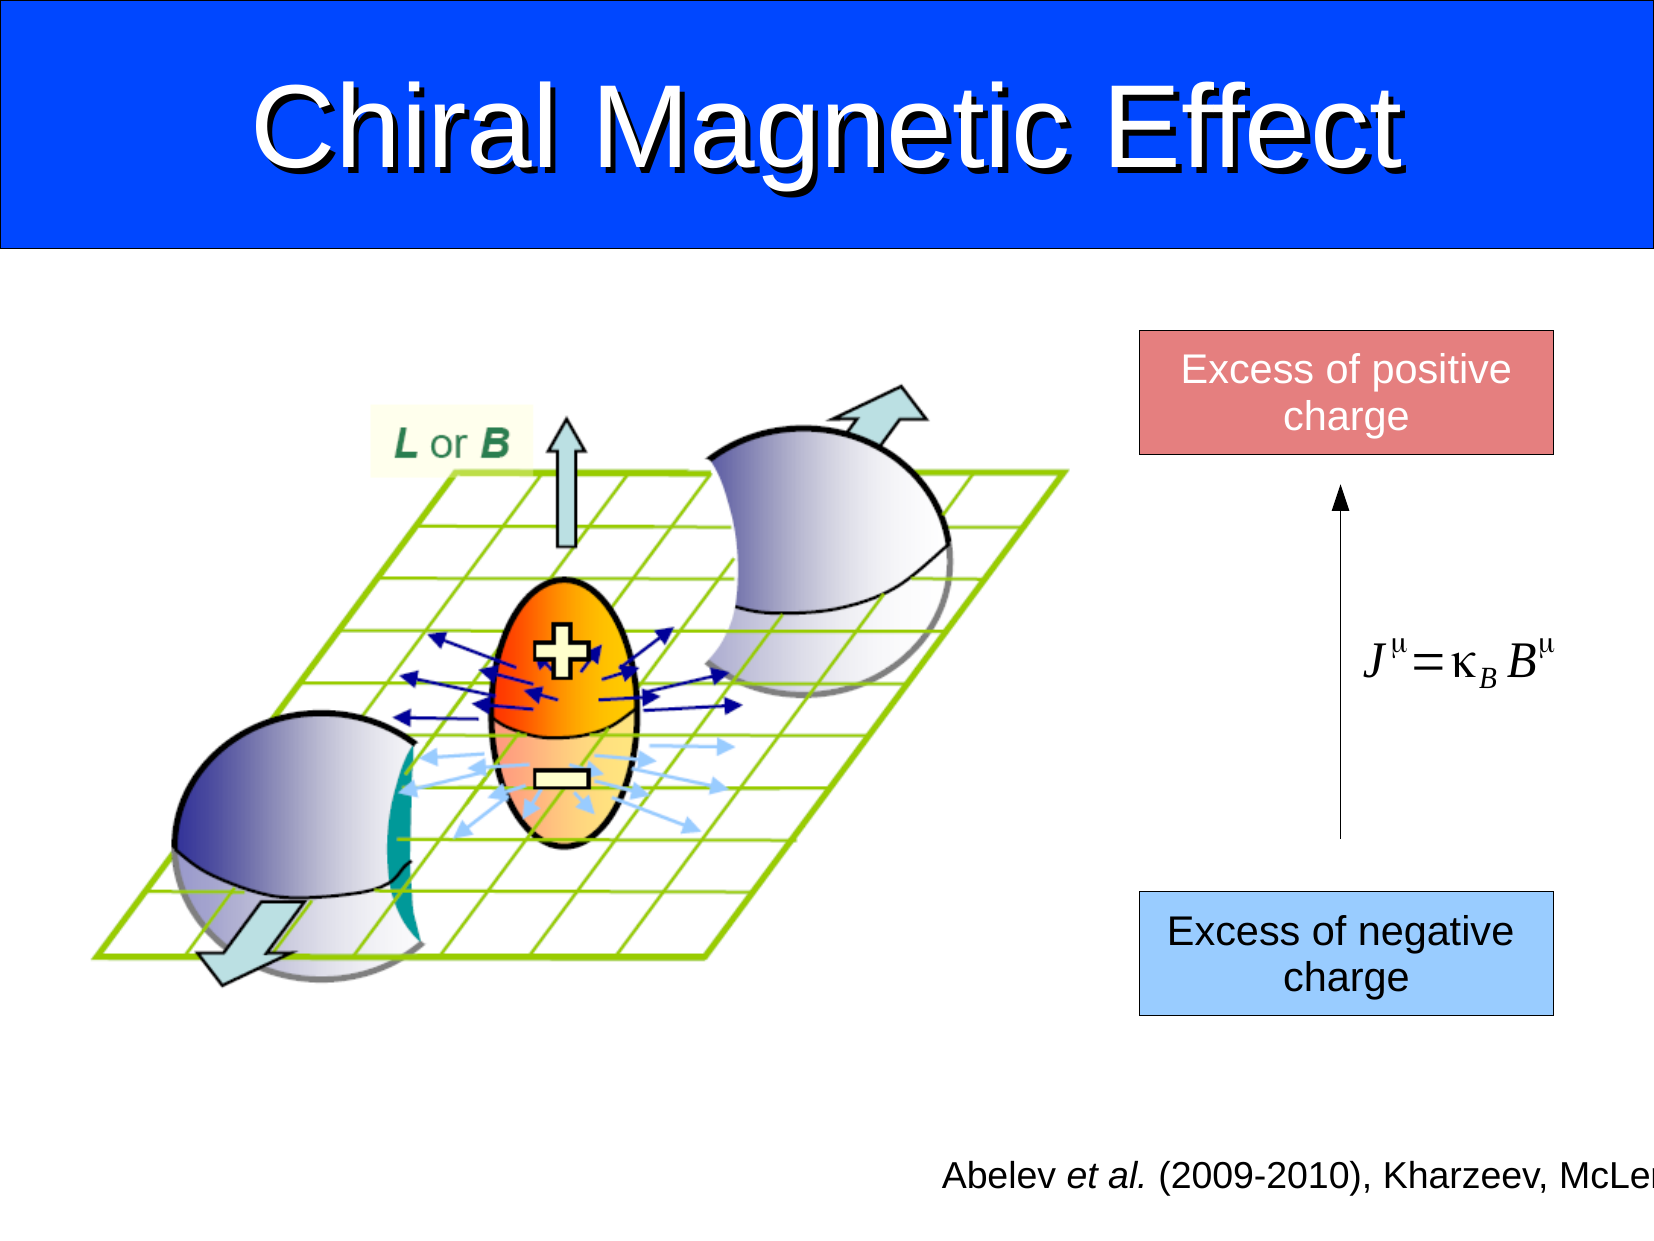

# Chiral Magnetic Effect
Excess of positive
charge
Excess of negative
charge
Abelev et al. (2009-2010), Kharzeev, McLerran, Warringa (2007)